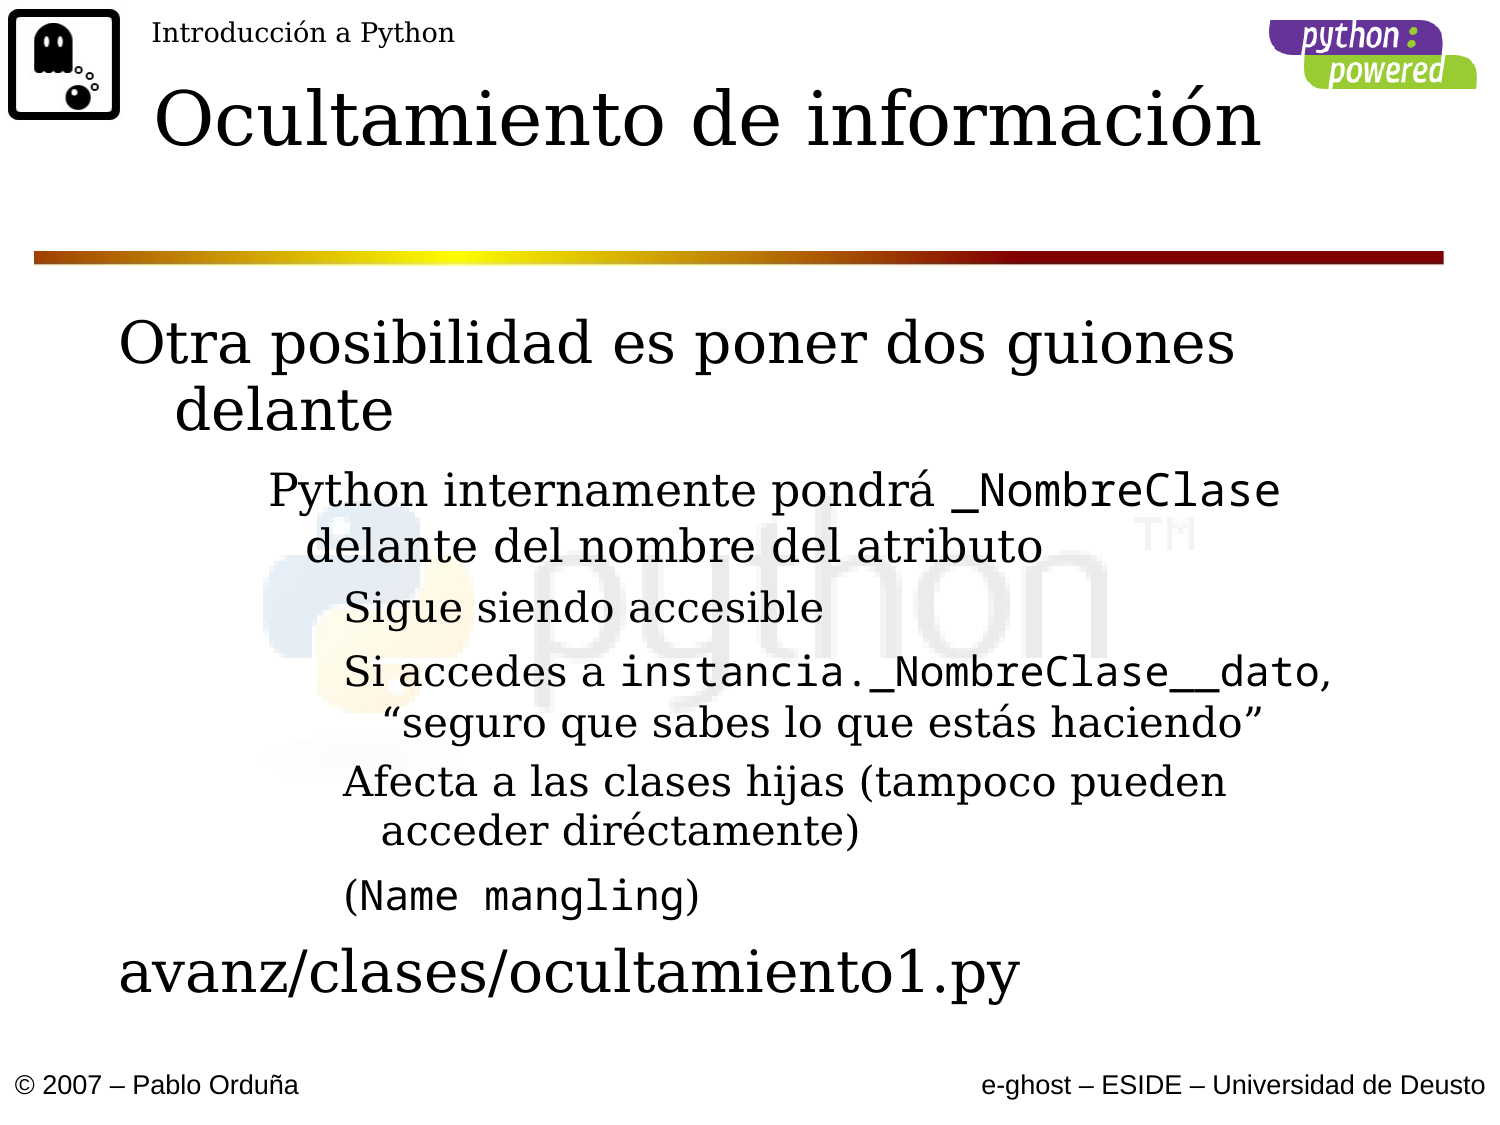

# Ocultamiento de información
Otra posibilidad es poner dos guiones delante
Python internamente pondrá _NombreClase delante del nombre del atributo
Sigue siendo accesible
Si accedes a instancia._NombreClase__dato, “seguro que sabes lo que estás haciendo”
Afecta a las clases hijas (tampoco pueden acceder diréctamente)
(Name mangling)
avanz/clases/ocultamiento1.py